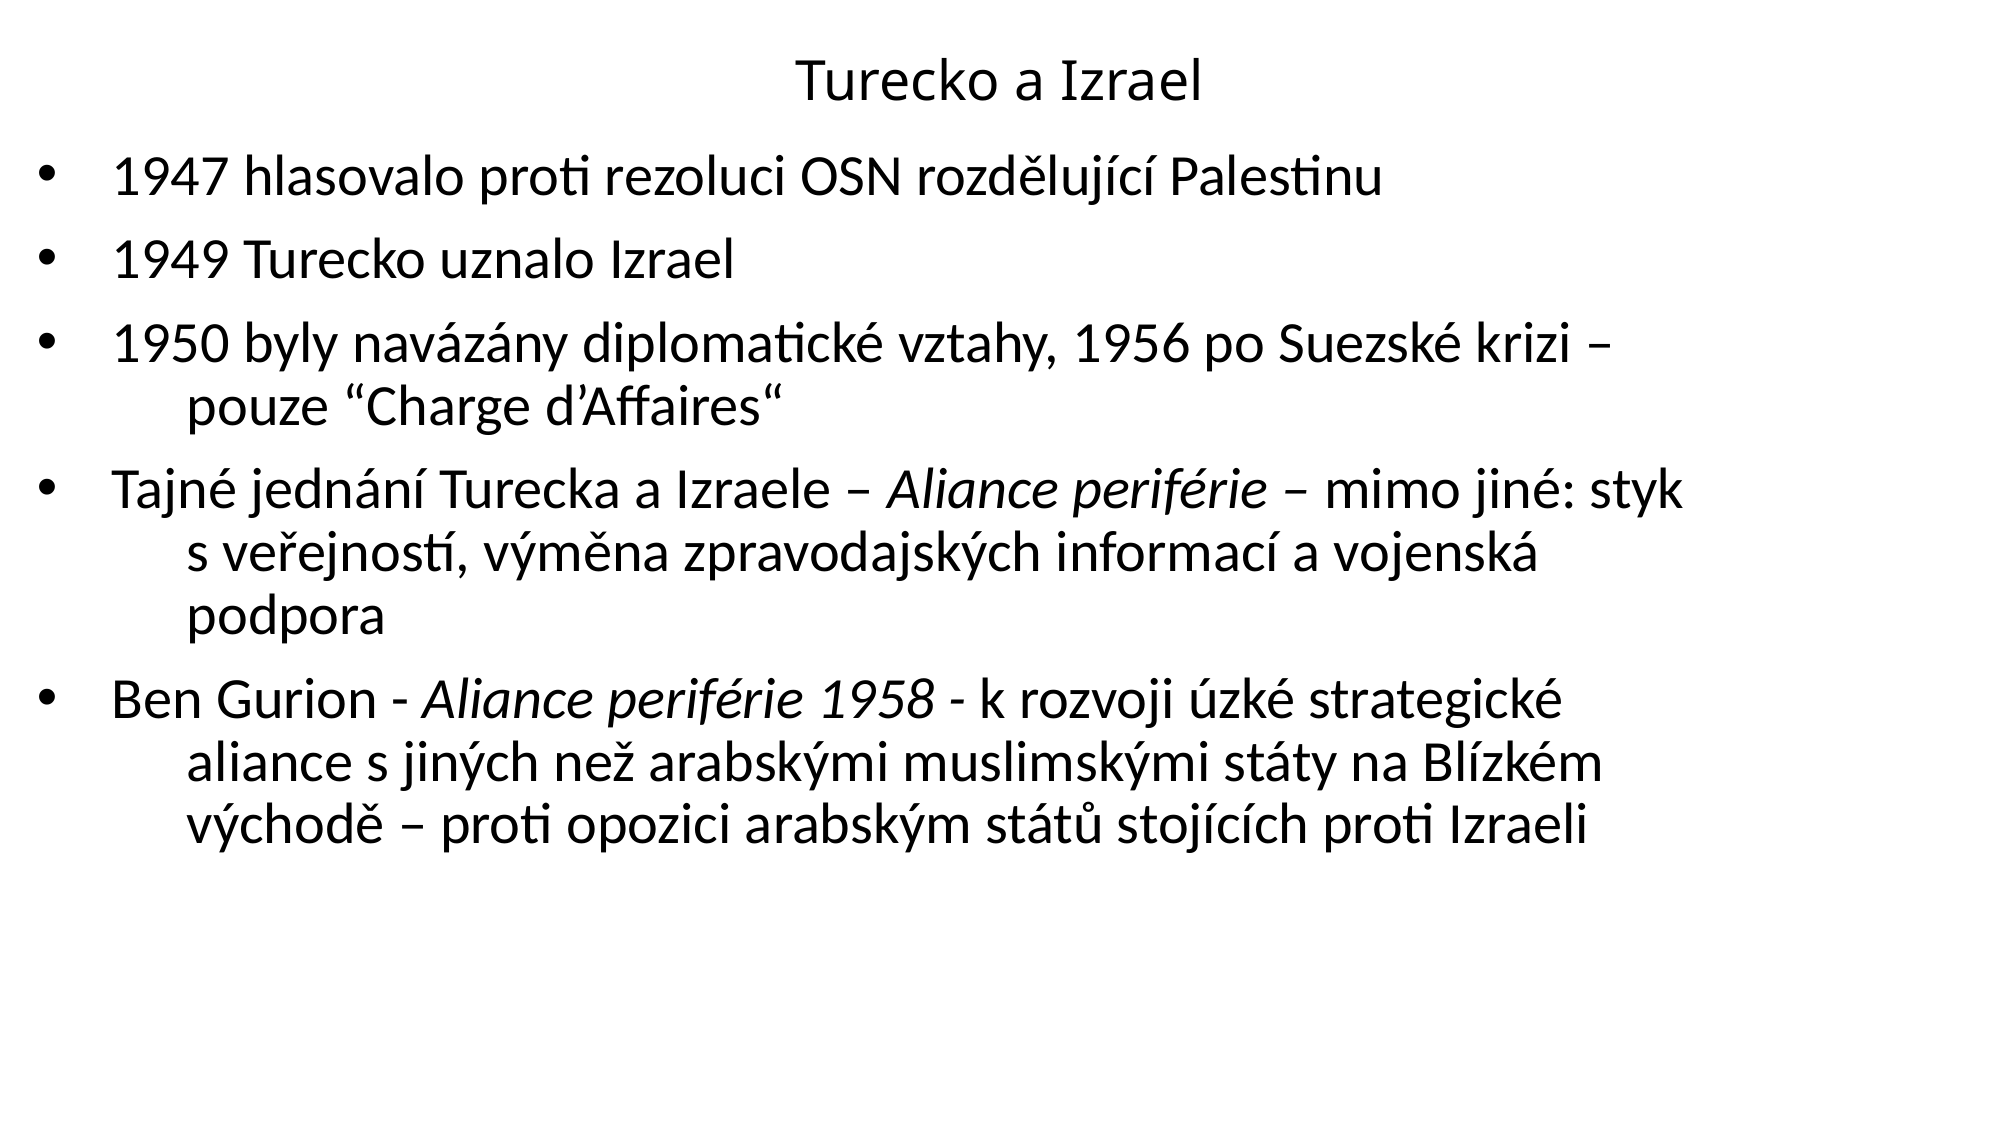

# Turecko a Izrael
1947 hlasovalo proti rezoluci OSN rozdělující Palestinu
1949 Turecko uznalo Izrael
1950 byly navázány diplomatické vztahy, 1956 po Suezské krizi – pouze “Charge d’Affaires“
Tajné jednání Turecka a Izraele – Aliance periférie – mimo jiné: styk s veřejností, výměna zpravodajských informací a vojenská podpora
Ben Gurion - Aliance periférie 1958 - k rozvoji úzké strategické aliance s jiných než arabskými muslimskými státy na Blízkém východě – proti opozici arabským států stojících proti Izraeli